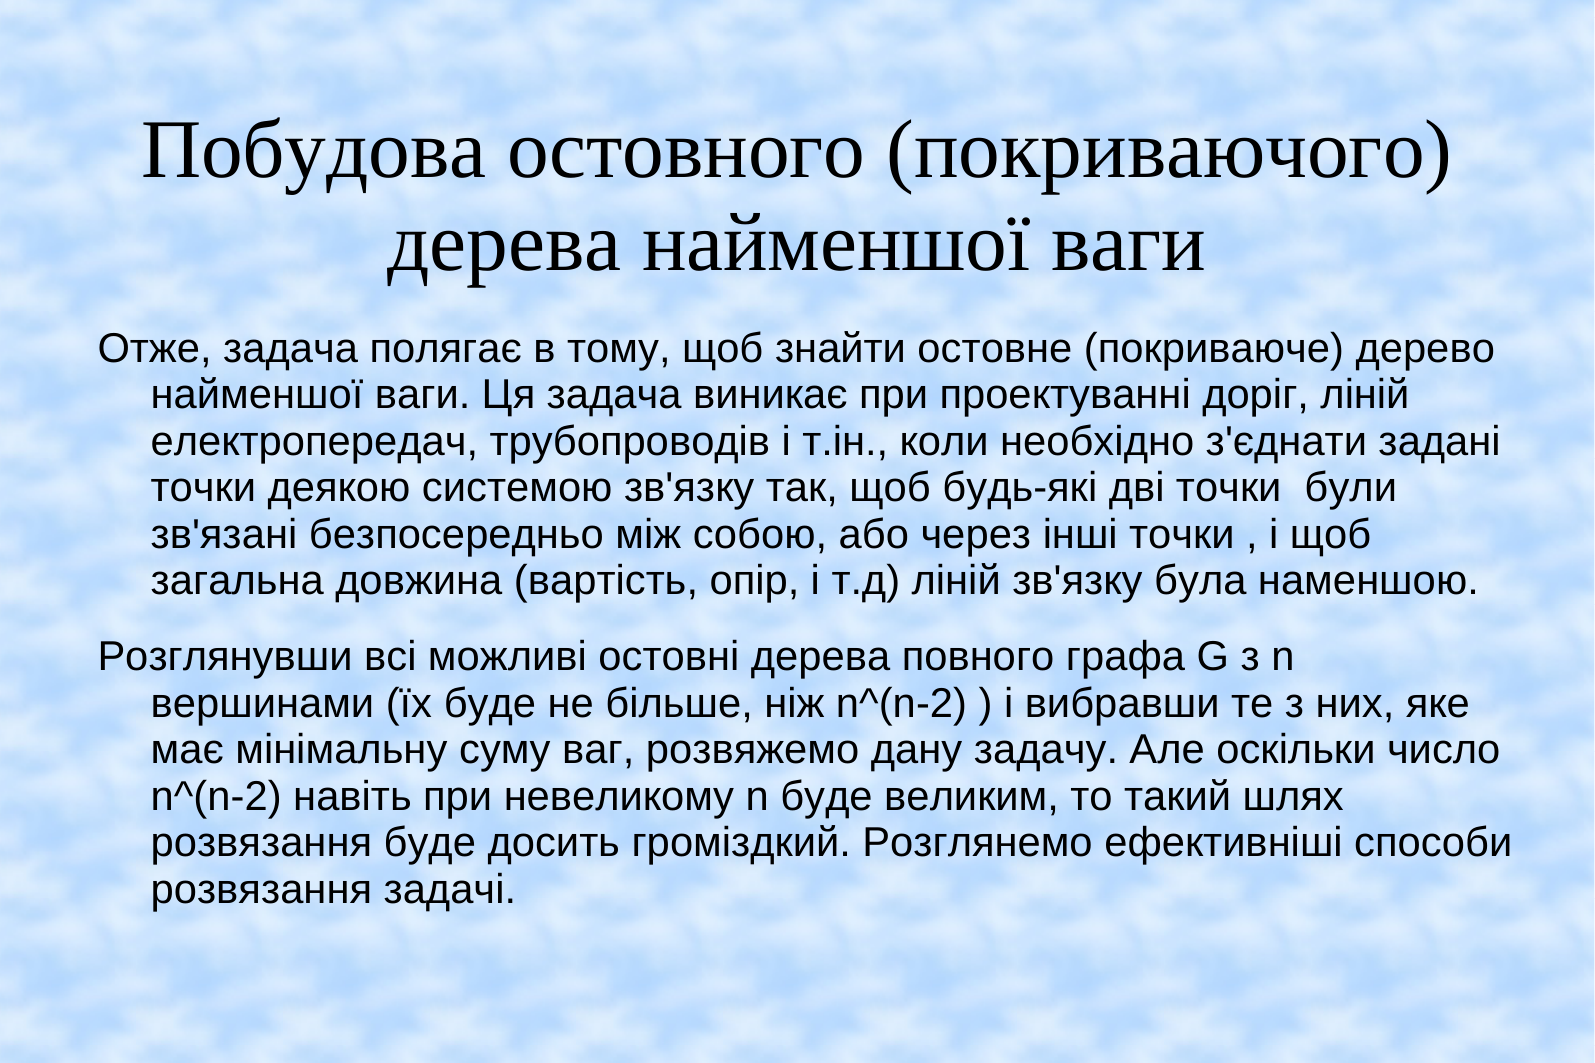

# Побудова остовного (покриваючого) дерева найменшої ваги
Отже, задача полягає в тому, щоб знайти остовне (покриваюче) дерево найменшої ваги. Ця задача виникає при проектуванні доріг, ліній електропередач, трубопроводів і т.ін., коли необхідно з'єднати задані точки деякою системою зв'язку так, щоб будь-які дві точки були зв'язані безпосередньо між собою, або через інші точки , і щоб загальна довжина (вартість, опір, і т.д) ліній зв'язку була наменшою.
Розглянувши всі можливі остовні дерева повного графа G з n вершинами (їх буде не більше, ніж n^(n-2) ) і вибравши те з них, яке має мінімальну суму ваг, розвяжемо дану задачу. Але оскільки число n^(n-2) навіть при невеликому n буде великим, то такий шлях розвязання буде досить громіздкий. Розглянемо ефективніші способи розвязання задачі.